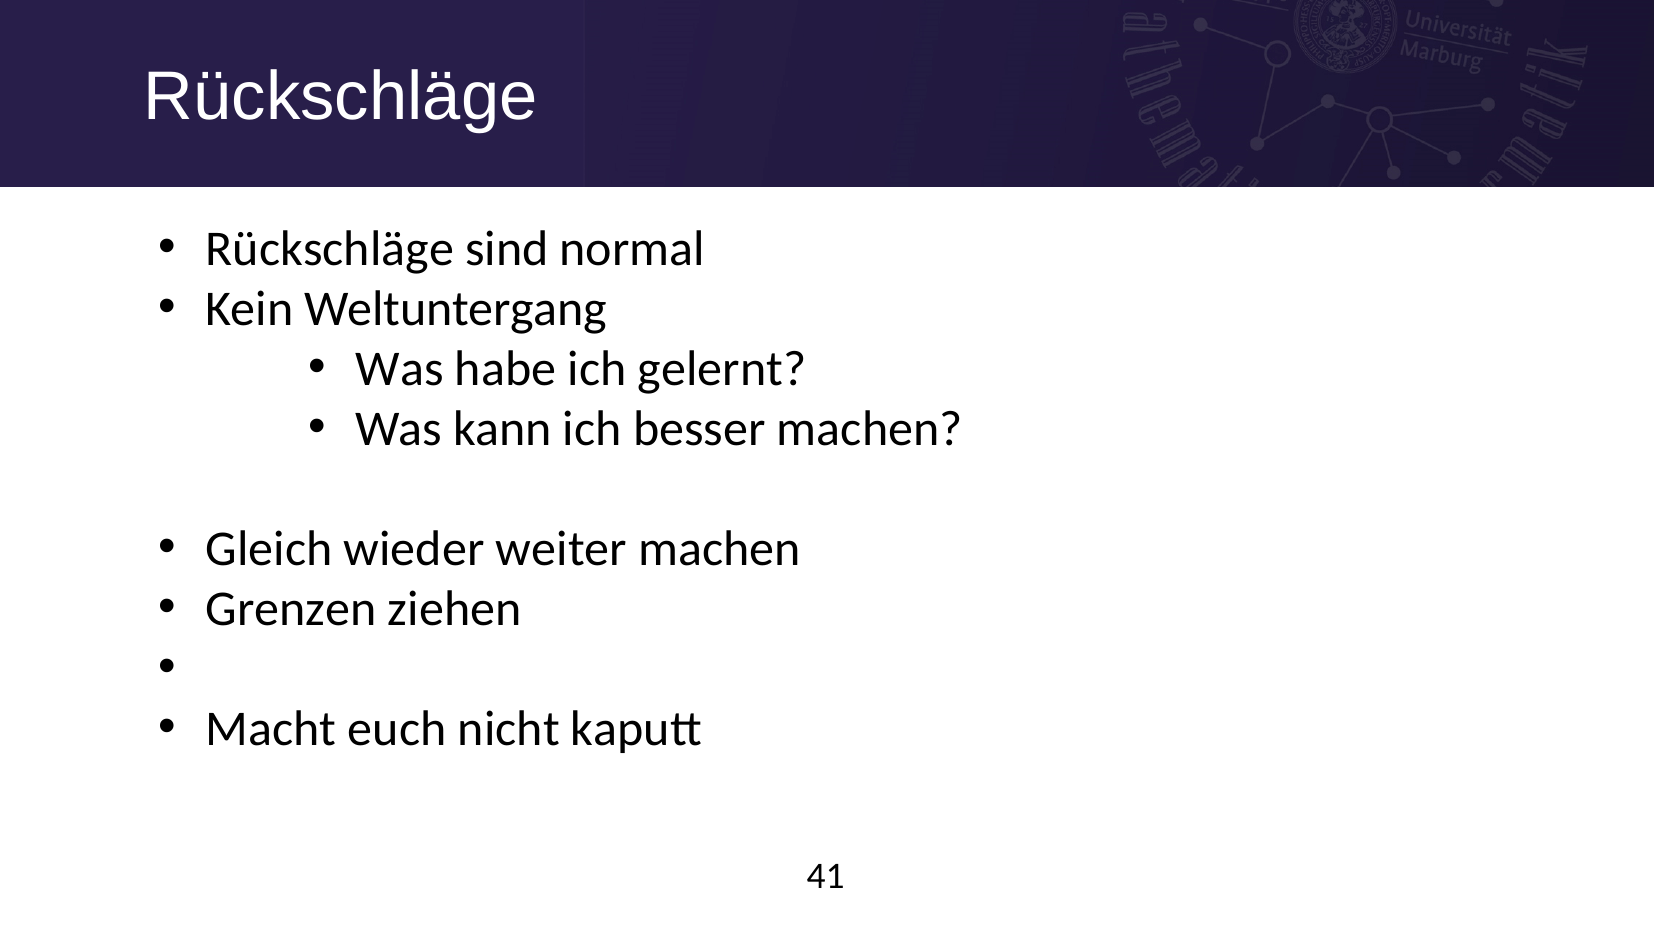

Rückschläge
#
Rückschläge sind normal
Kein Weltuntergang
Was habe ich gelernt?
Was kann ich besser machen?
Gleich wieder weiter machen
Grenzen ziehen
Macht euch nicht kaputt